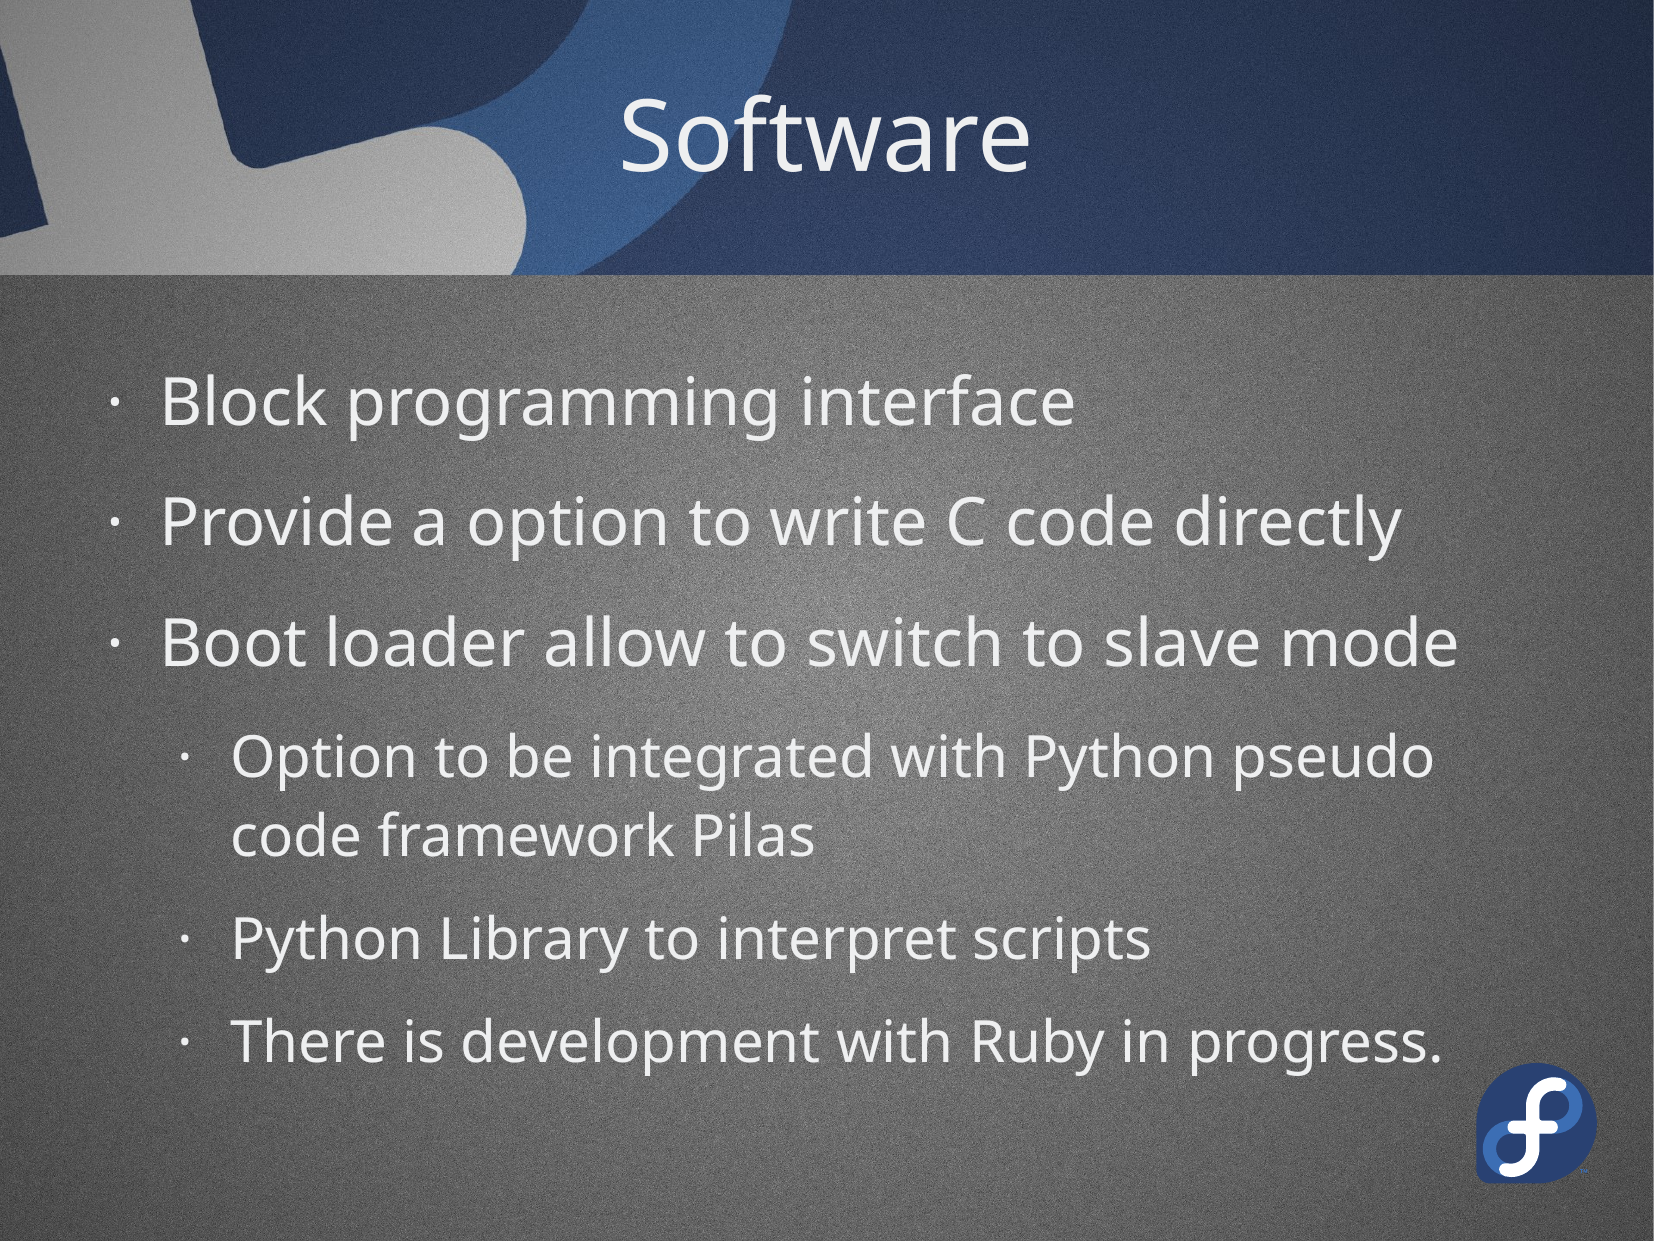

# Software
Block programming interface
Provide a option to write C code directly
Boot loader allow to switch to slave mode
Option to be integrated with Python pseudo code framework Pilas
Python Library to interpret scripts
There is development with Ruby in progress.